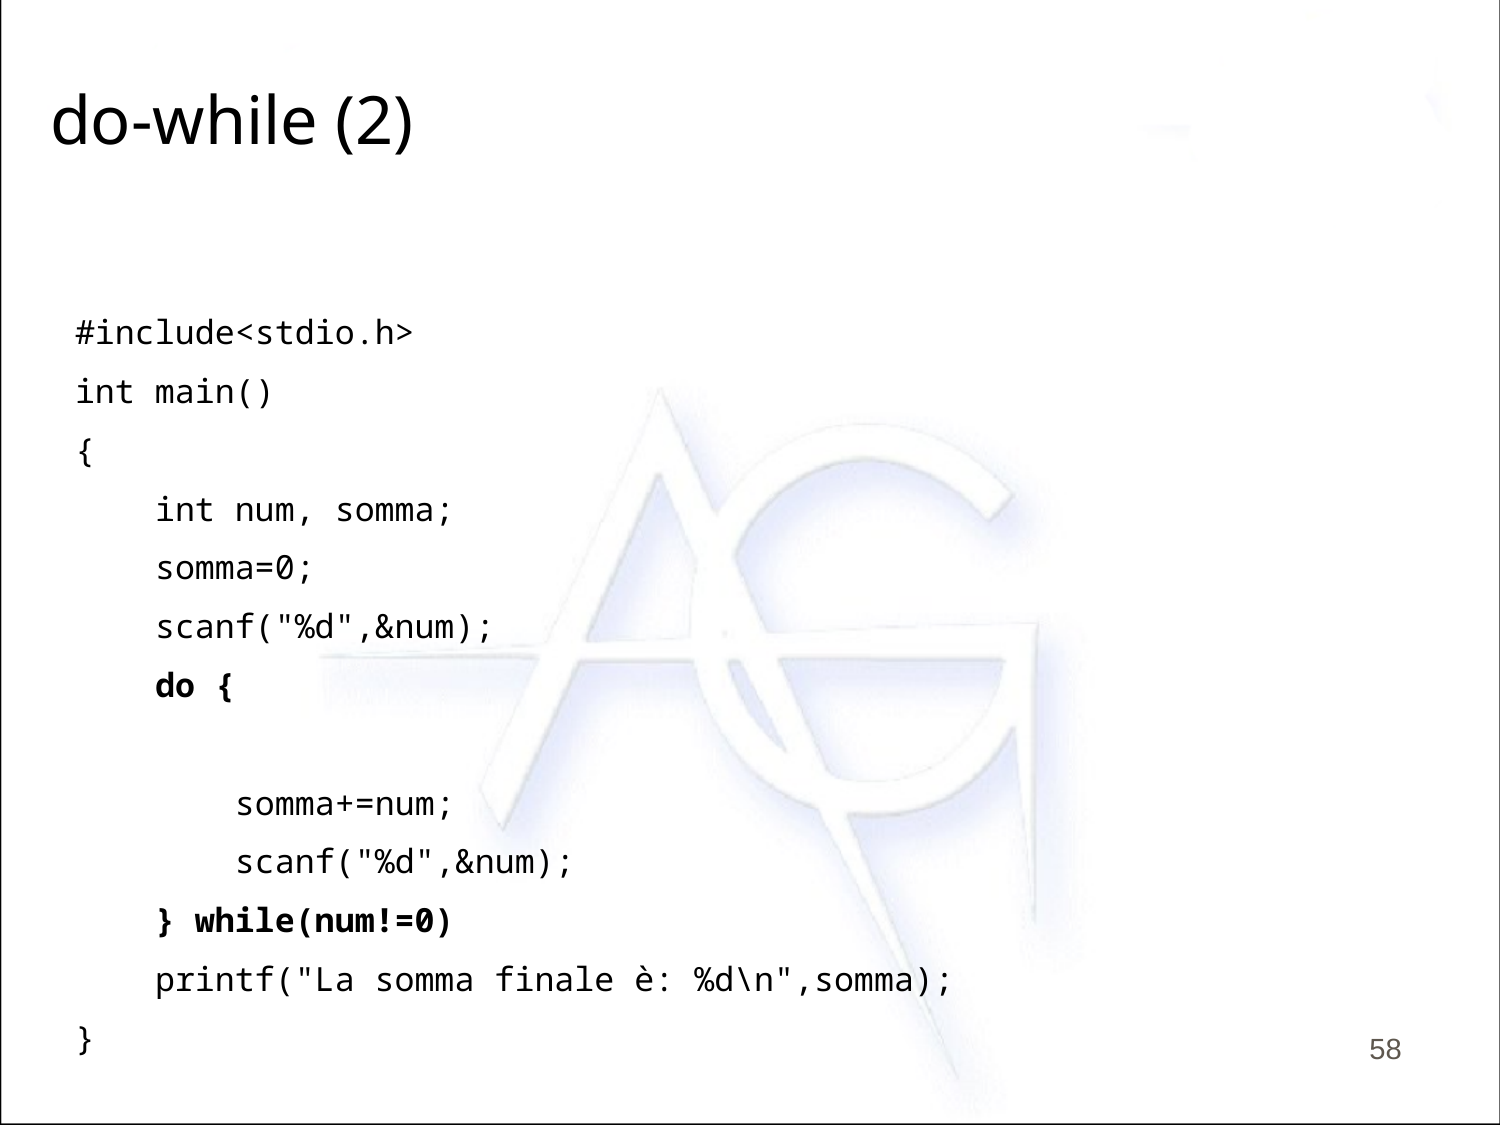

# do-while (2)
#include<stdio.h>
int main()
{
 int num, somma;
 somma=0;
 scanf("%d",&num);
 do {
 somma+=num;
 scanf("%d",&num);
 } while(num!=0)
 printf("La somma finale è: %d\n",somma);
}
58